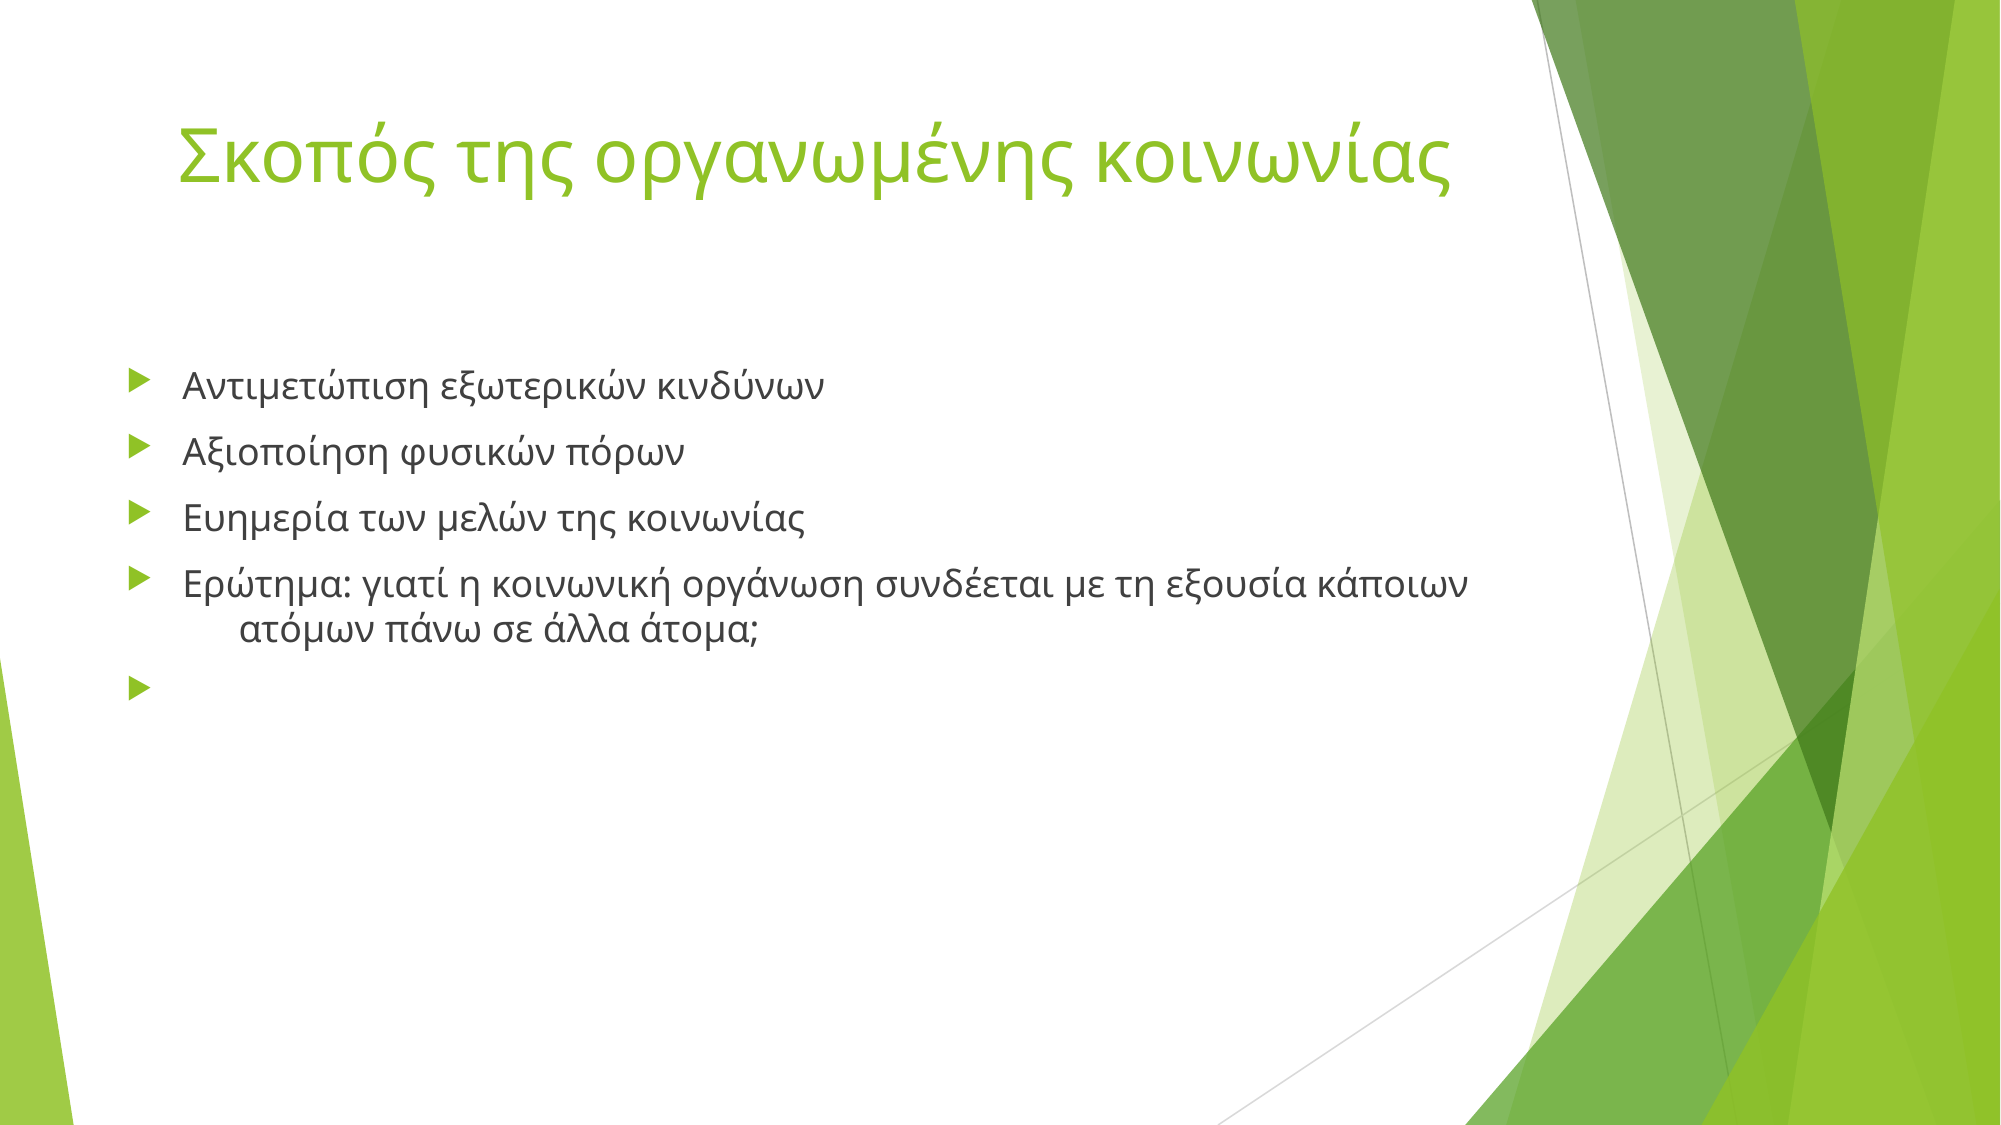

# Σκοπός της οργανωμένης κοινωνίας
Αντιμετώπιση εξωτερικών κινδύνων
Αξιοποίηση φυσικών πόρων
Ευημερία των μελών της κοινωνίας
Ερώτημα: γιατί η κοινωνική οργάνωση συνδέεται με τη εξουσία κάποιων ατόμων πάνω σε άλλα άτομα;